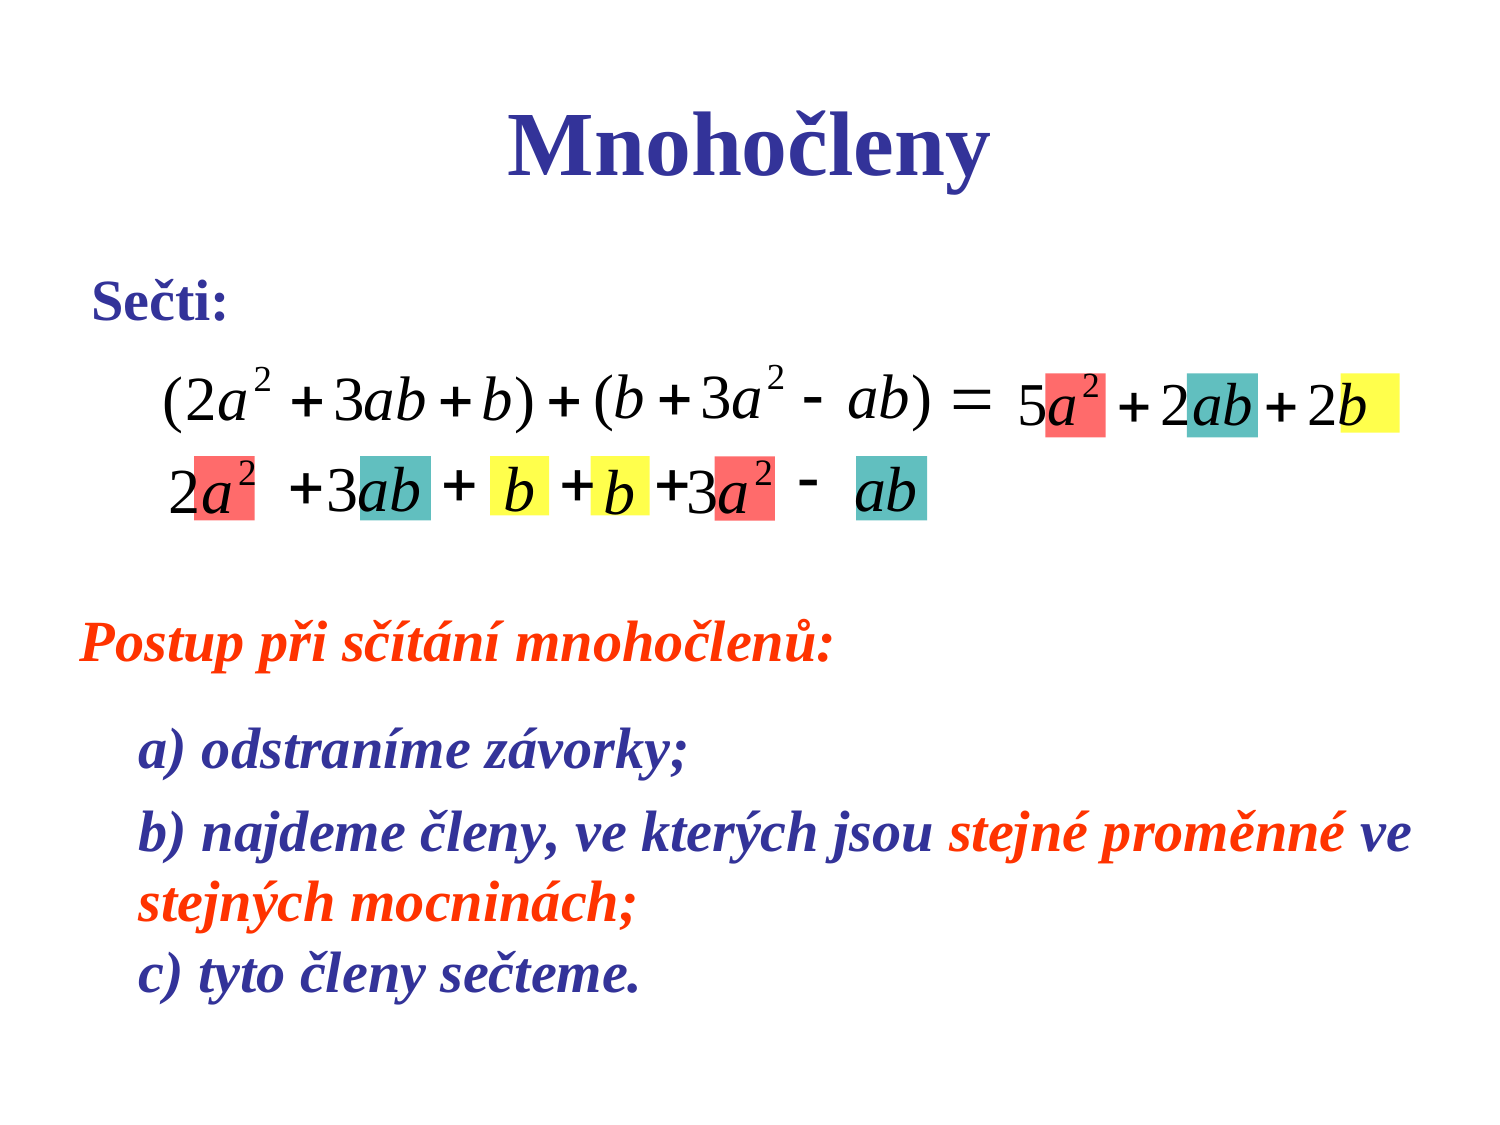

# Mnohočleny
Sečti:
Postup při sčítání mnohočlenů:
a) odstraníme závorky;
b) najdeme členy, ve kterých jsou stejné proměnné ve stejných mocninách;
c) tyto členy sečteme.